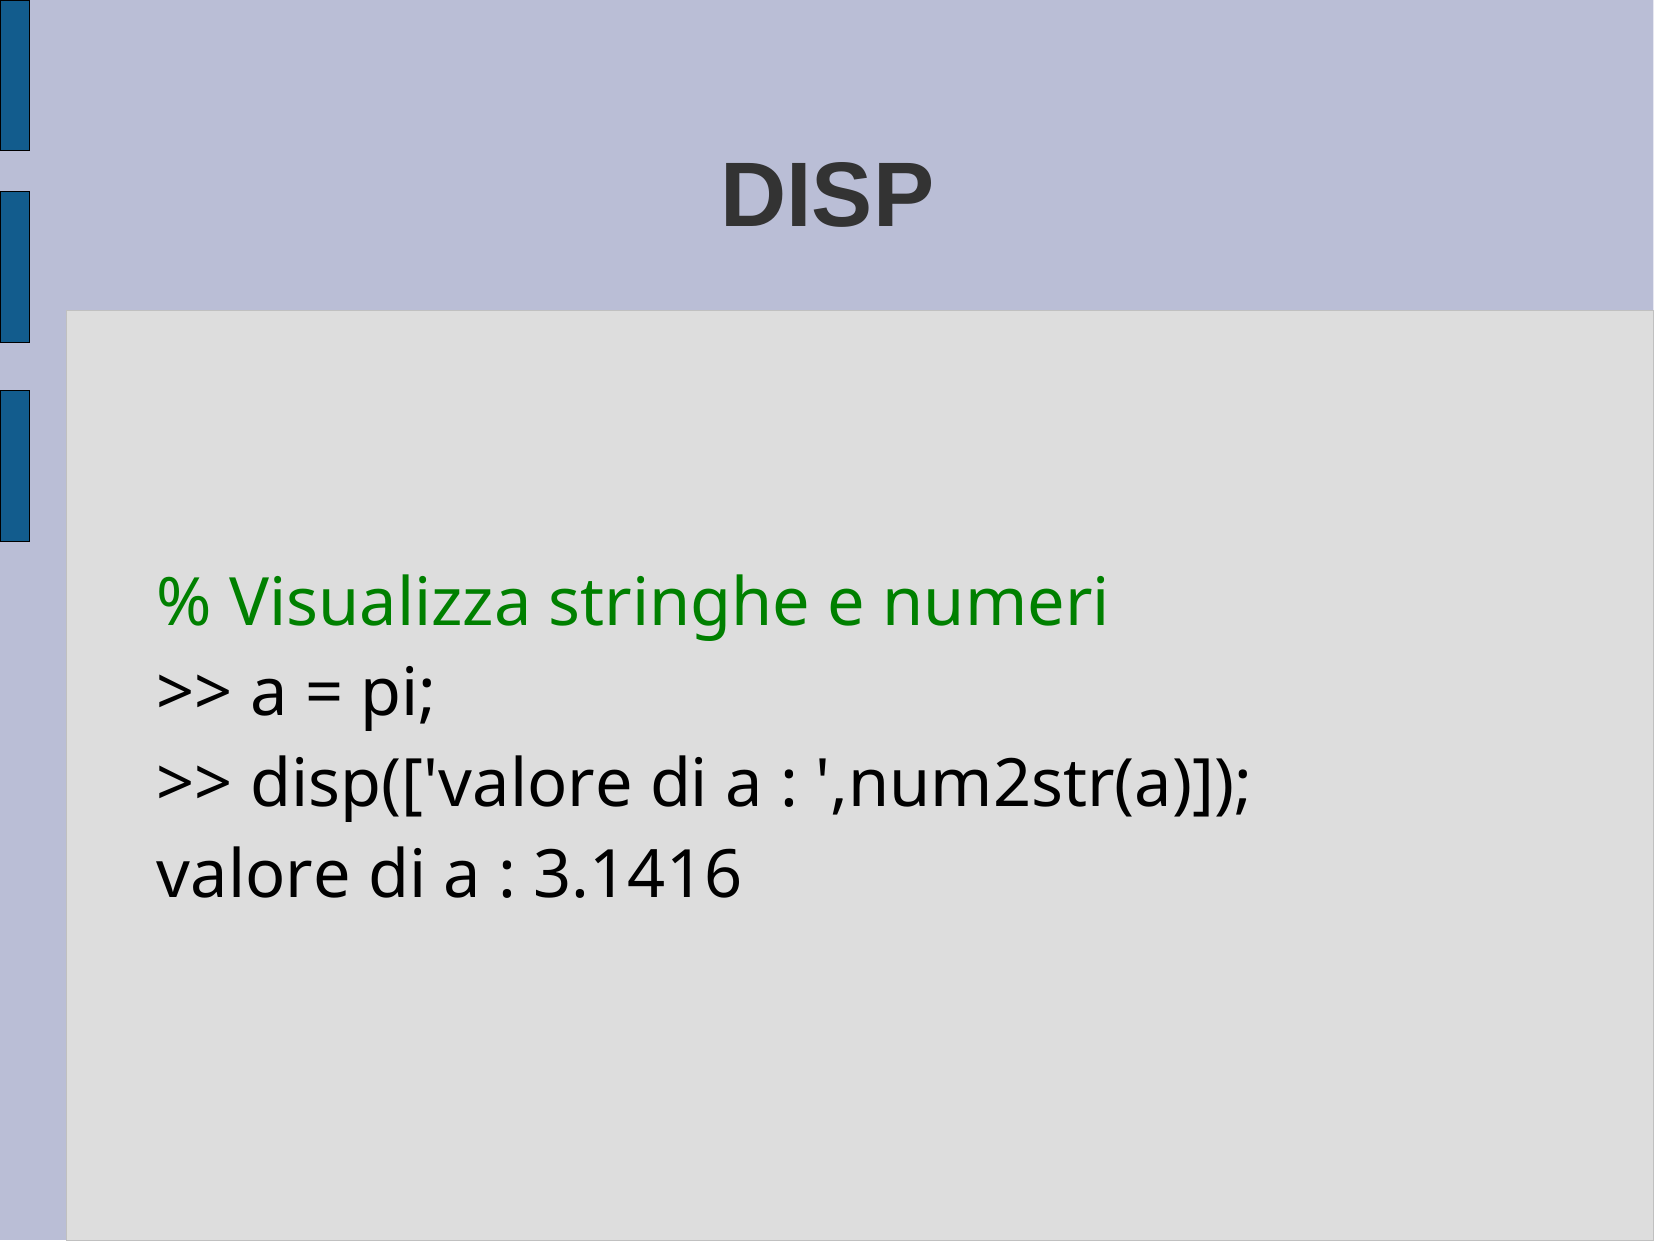

# DISP
% Visualizza stringhe e numeri
>> a = pi;
>> disp(['valore di a : ',num2str(a)]);
valore di a : 3.1416